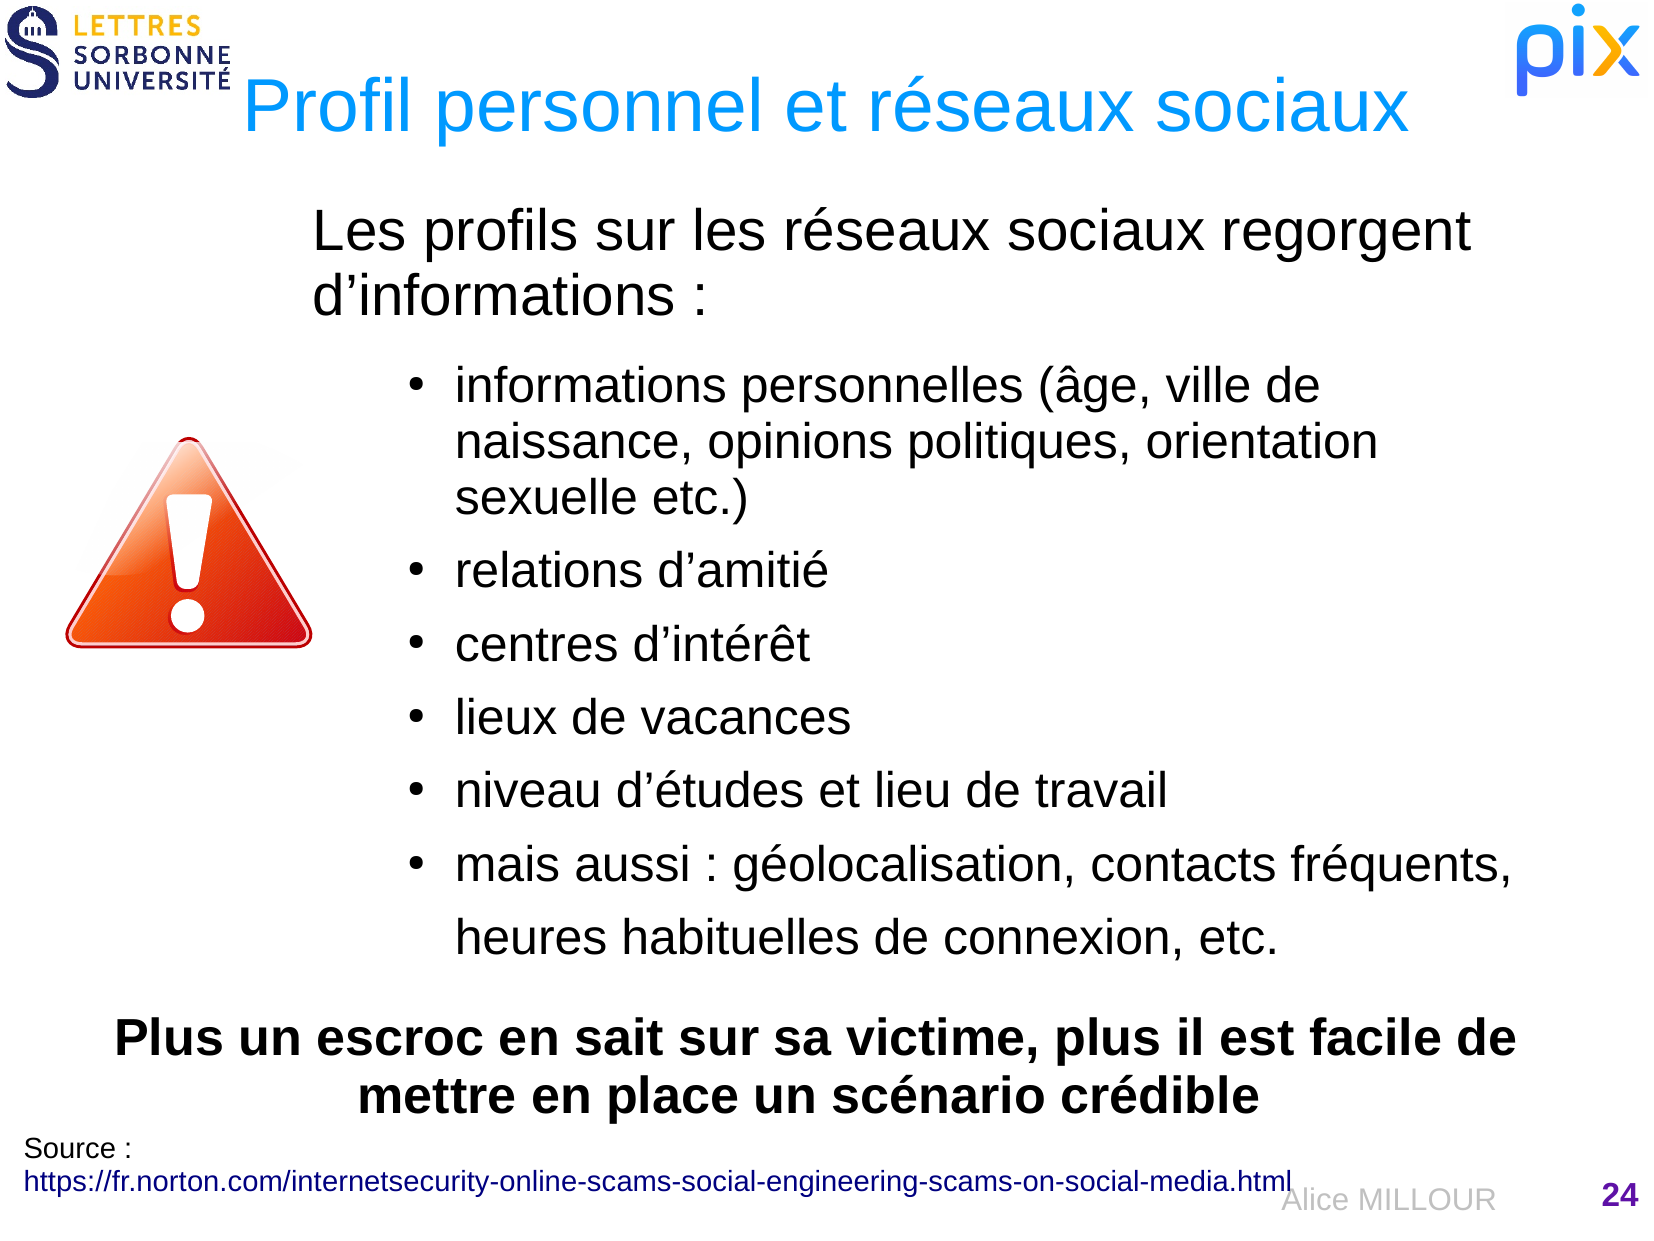

# Profil personnel et réseaux sociaux
Les profils sur les réseaux sociaux regorgent
d’informations :
informations personnelles (âge, ville de naissance, opinions politiques, orientation sexuelle etc.)
relations d’amitié
centres d’intérêt
lieux de vacances
niveau d’études et lieu de travail
mais aussi : géolocalisation, contacts fréquents,
heures habituelles de connexion, etc.
Plus un escroc en sait sur sa victime, plus il est facile de mettre en place un scénario crédible
Source : https://fr.norton.com/internetsecurity-online-scams-social-engineering-scams-on-social-media.html